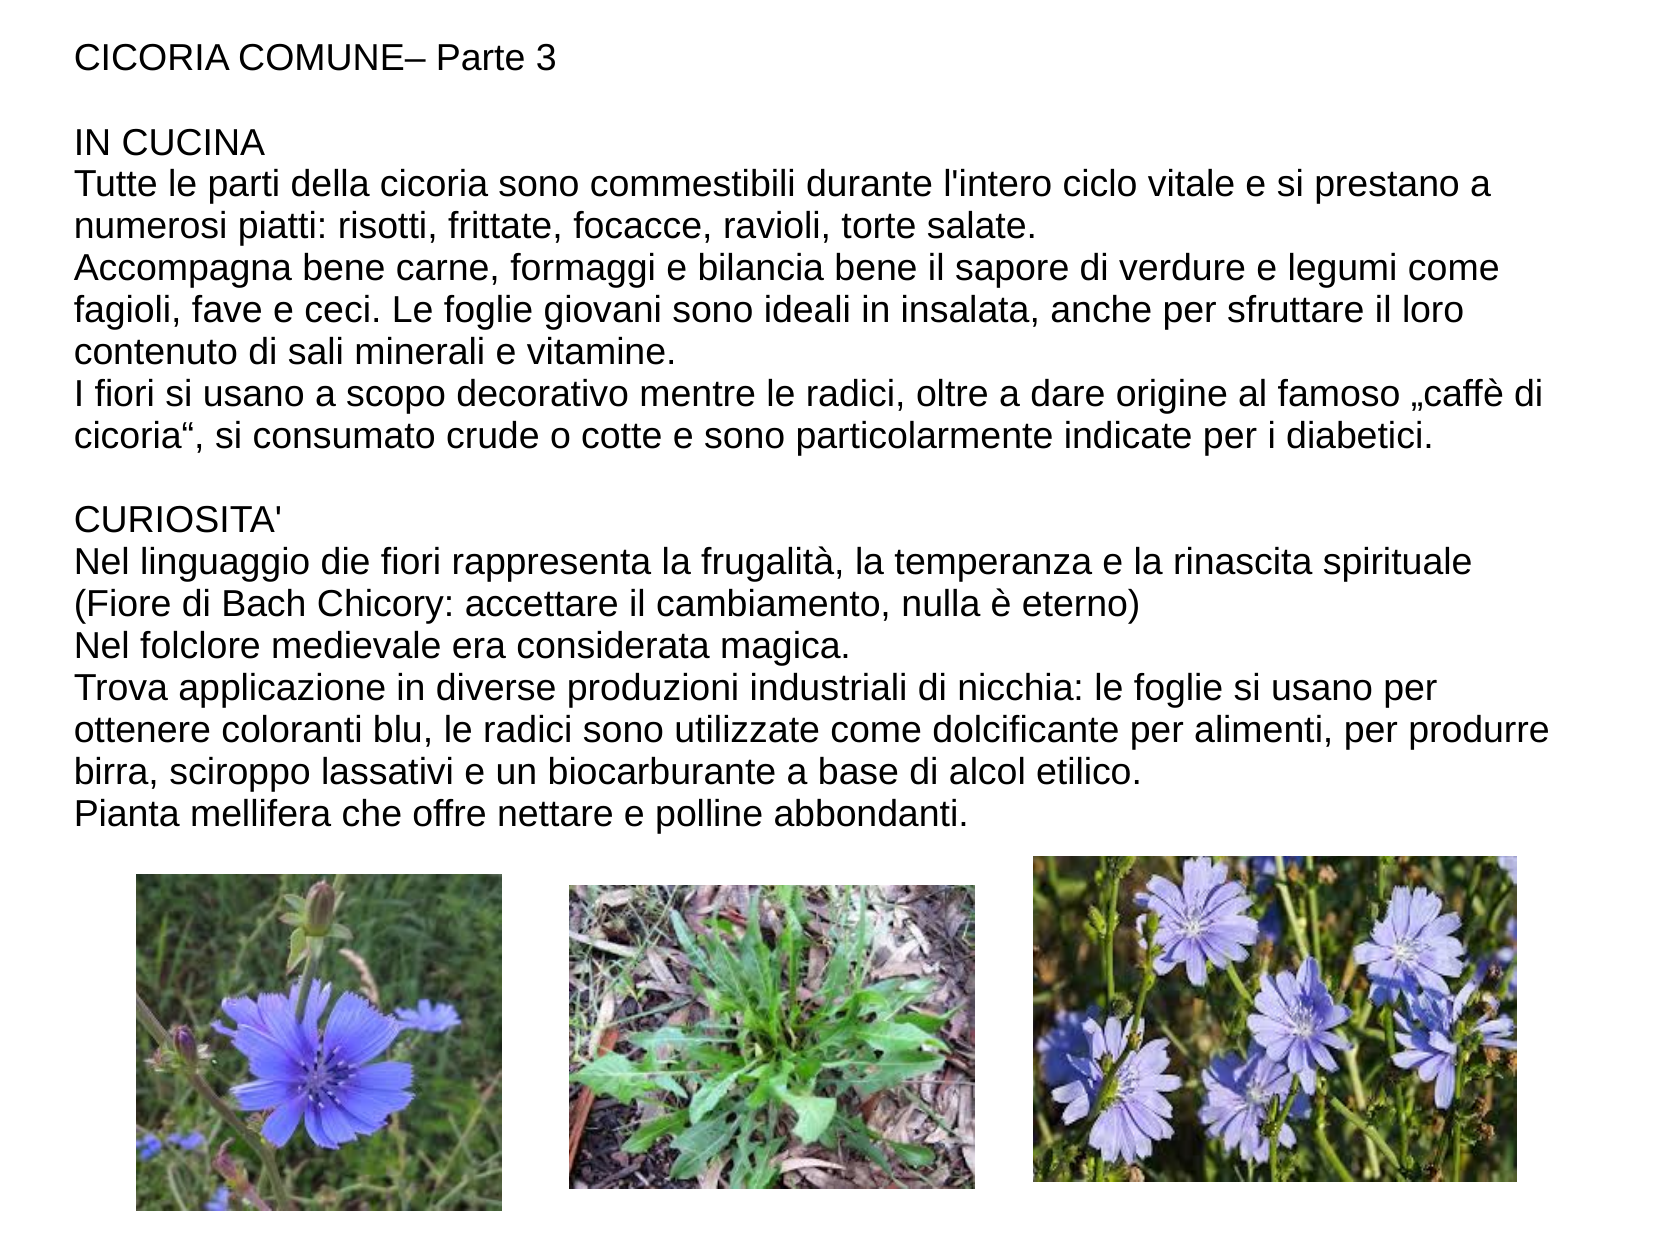

CICORIA COMUNE– Parte 3
IN CUCINA
Tutte le parti della cicoria sono commestibili durante l'intero ciclo vitale e si prestano a numerosi piatti: risotti, frittate, focacce, ravioli, torte salate.
Accompagna bene carne, formaggi e bilancia bene il sapore di verdure e legumi come fagioli, fave e ceci. Le foglie giovani sono ideali in insalata, anche per sfruttare il loro contenuto di sali minerali e vitamine.
I fiori si usano a scopo decorativo mentre le radici, oltre a dare origine al famoso „caffè di cicoria“, si consumato crude o cotte e sono particolarmente indicate per i diabetici.
CURIOSITA'
Nel linguaggio die fiori rappresenta la frugalità, la temperanza e la rinascita spirituale
(Fiore di Bach Chicory: accettare il cambiamento, nulla è eterno)
Nel folclore medievale era considerata magica.
Trova applicazione in diverse produzioni industriali di nicchia: le foglie si usano per ottenere coloranti blu, le radici sono utilizzate come dolcificante per alimenti, per produrre birra, sciroppo lassativi e un biocarburante a base di alcol etilico.
Pianta mellifera che offre nettare e polline abbondanti.